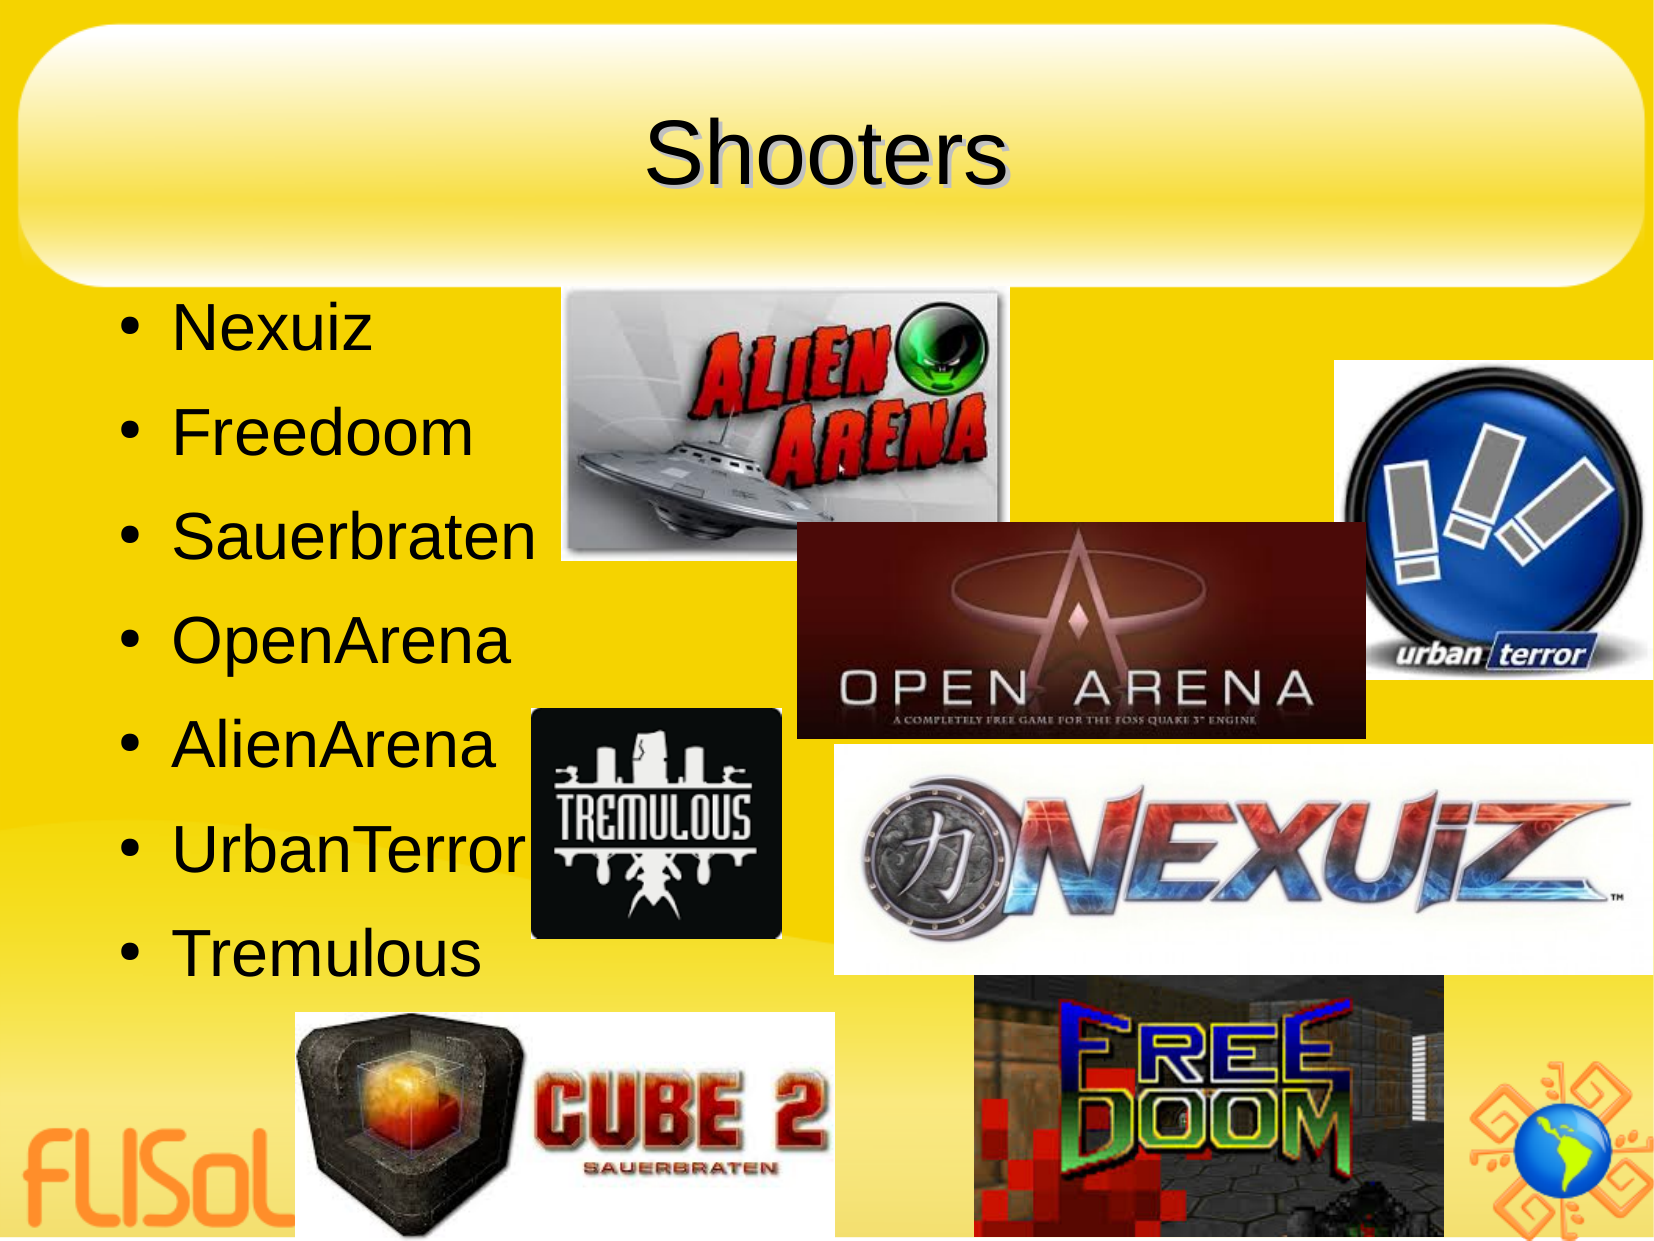

# Shooters
Nexuiz
Freedoom
Sauerbraten
OpenArena
AlienArena
UrbanTerror
Tremulous